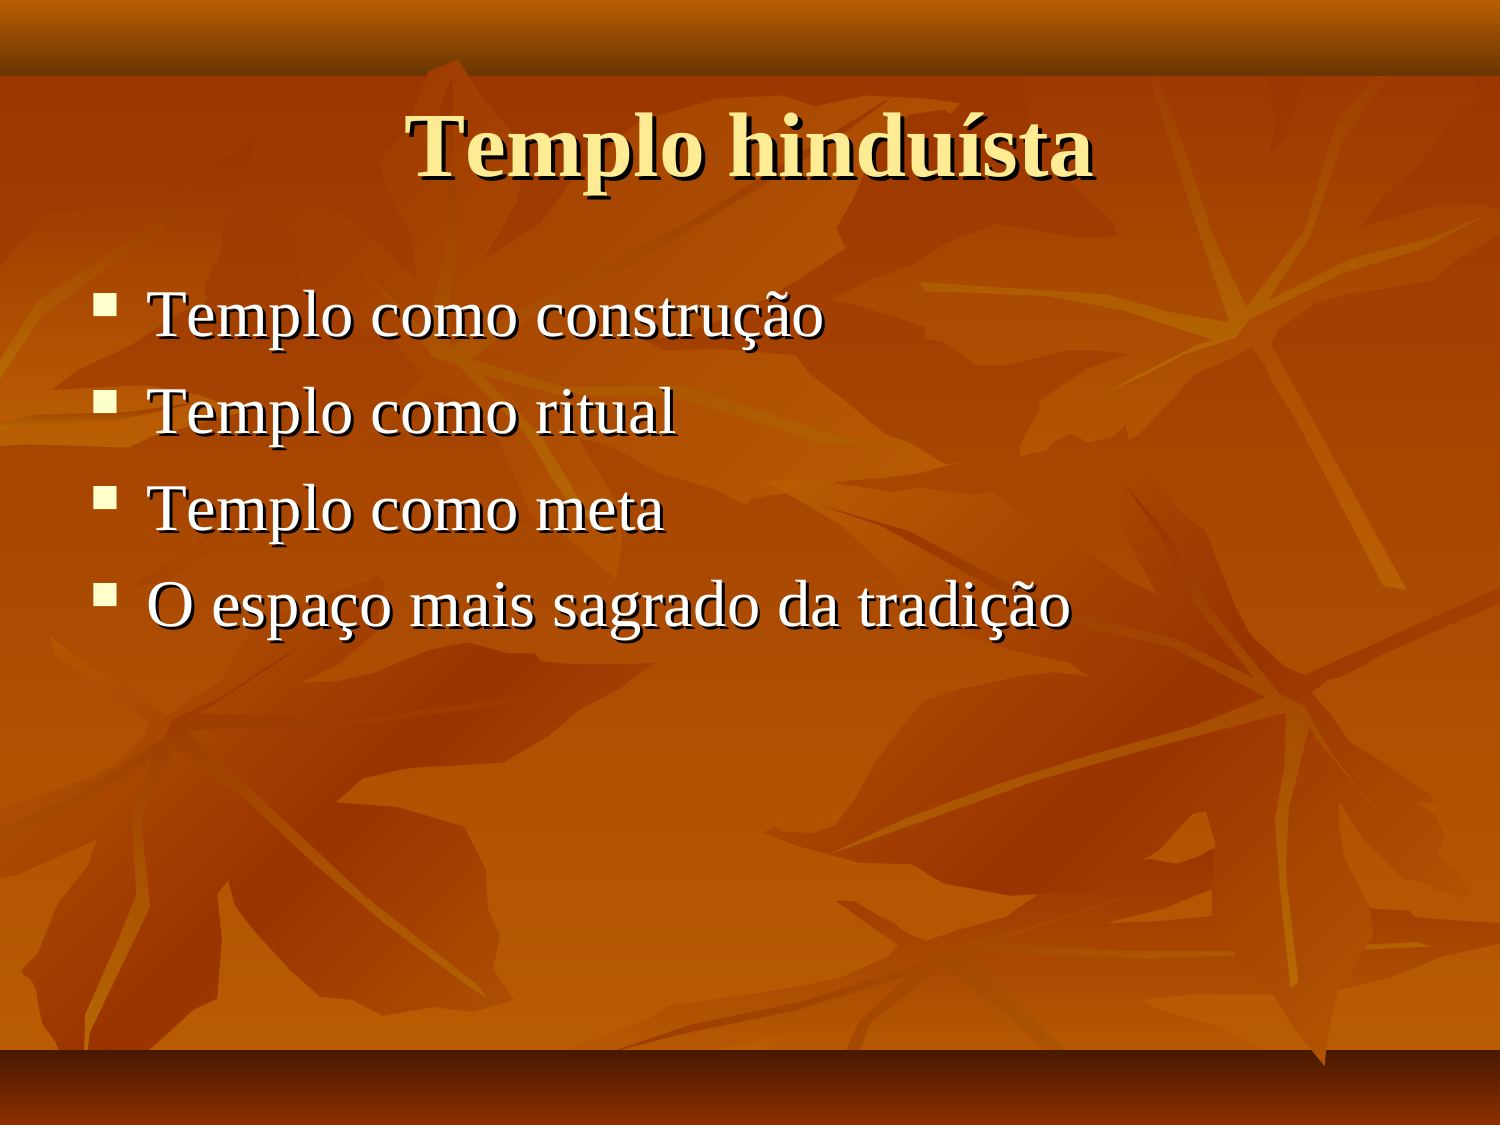

# Templo hinduísta
Templo como construção
Templo como ritual
Templo como meta
O espaço mais sagrado da tradição